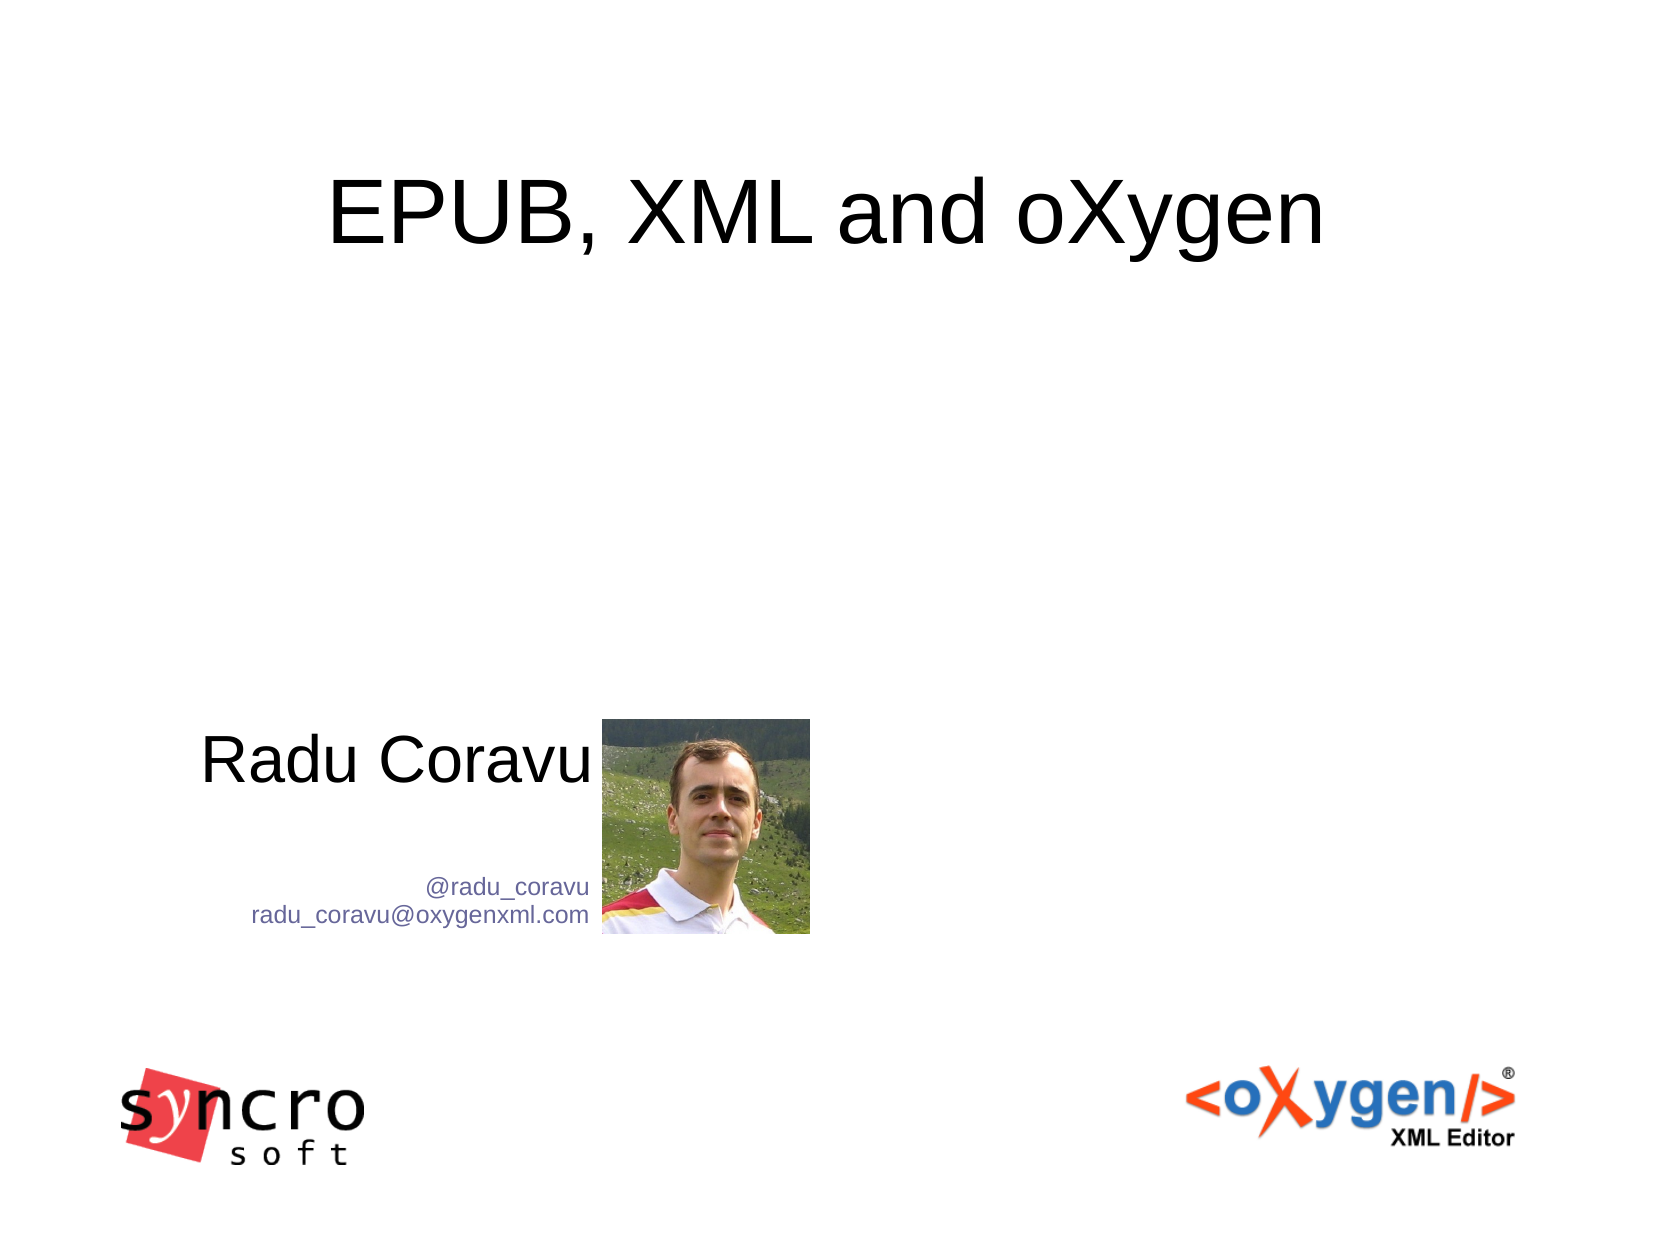

# EPUB, XML and oXygen
Radu Coravu
@radu_coravu
radu_coravu@oxygenxml.com